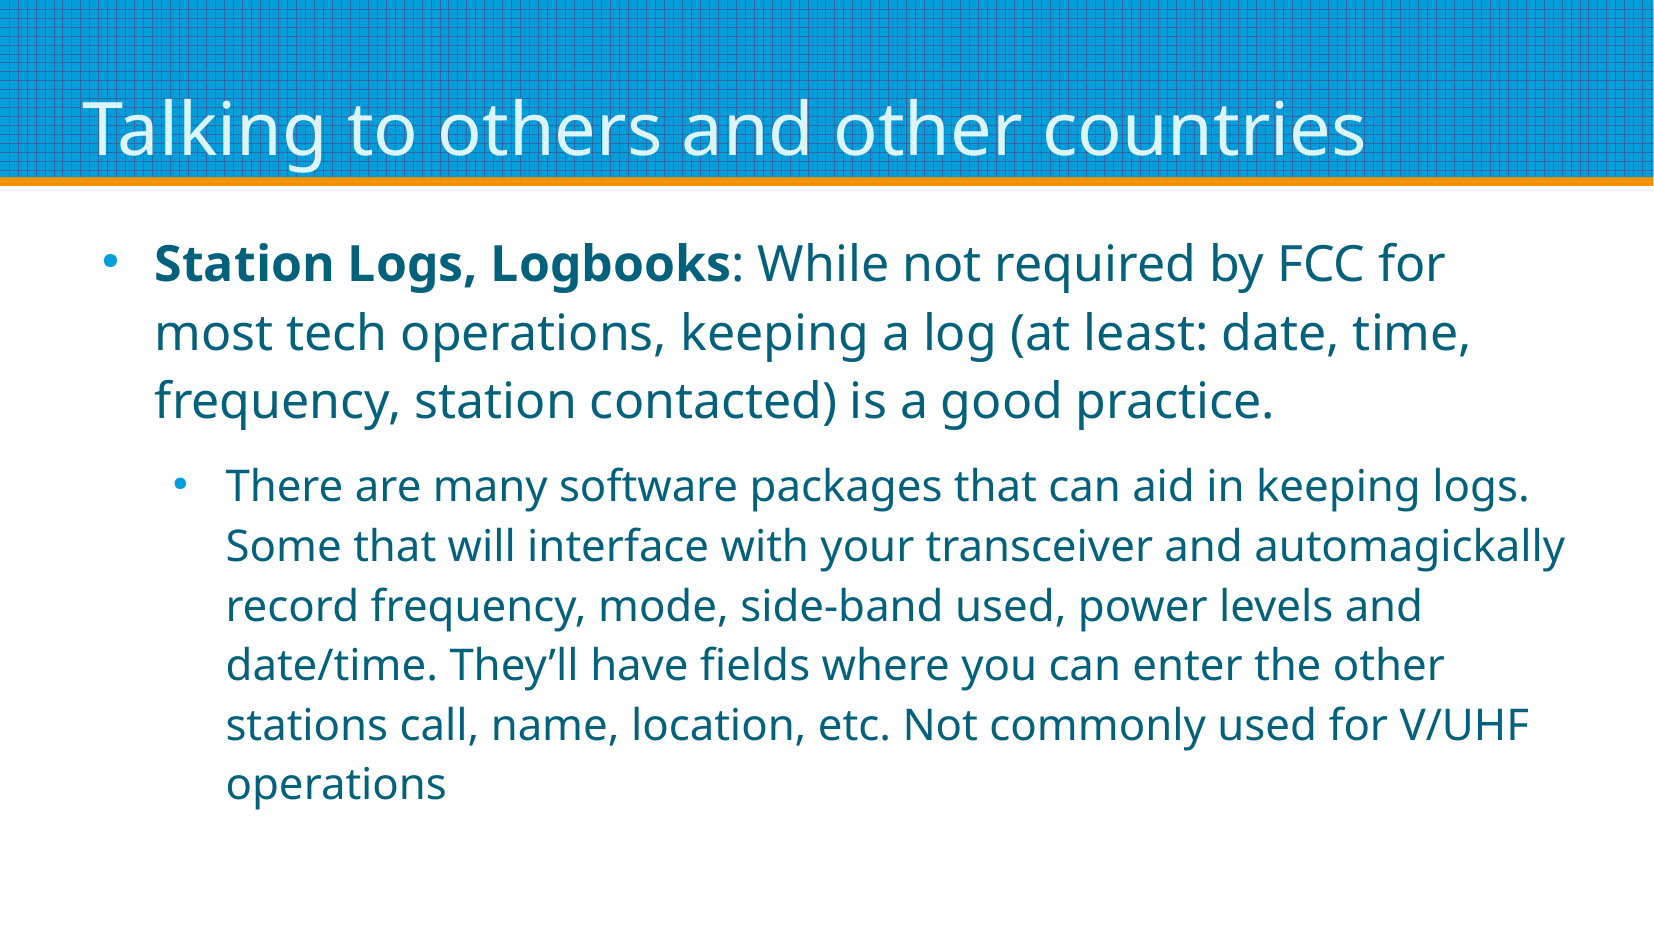

# Talking to others and other countries
Station Logs, Logbooks: While not required by FCC for most tech operations, keeping a log (at least: date, time, frequency, station contacted) is a good practice.
There are many software packages that can aid in keeping logs. Some that will interface with your transceiver and automagickally record frequency, mode, side-band used, power levels and date/time. They’ll have fields where you can enter the other stations call, name, location, etc. Not commonly used for V/UHF operations